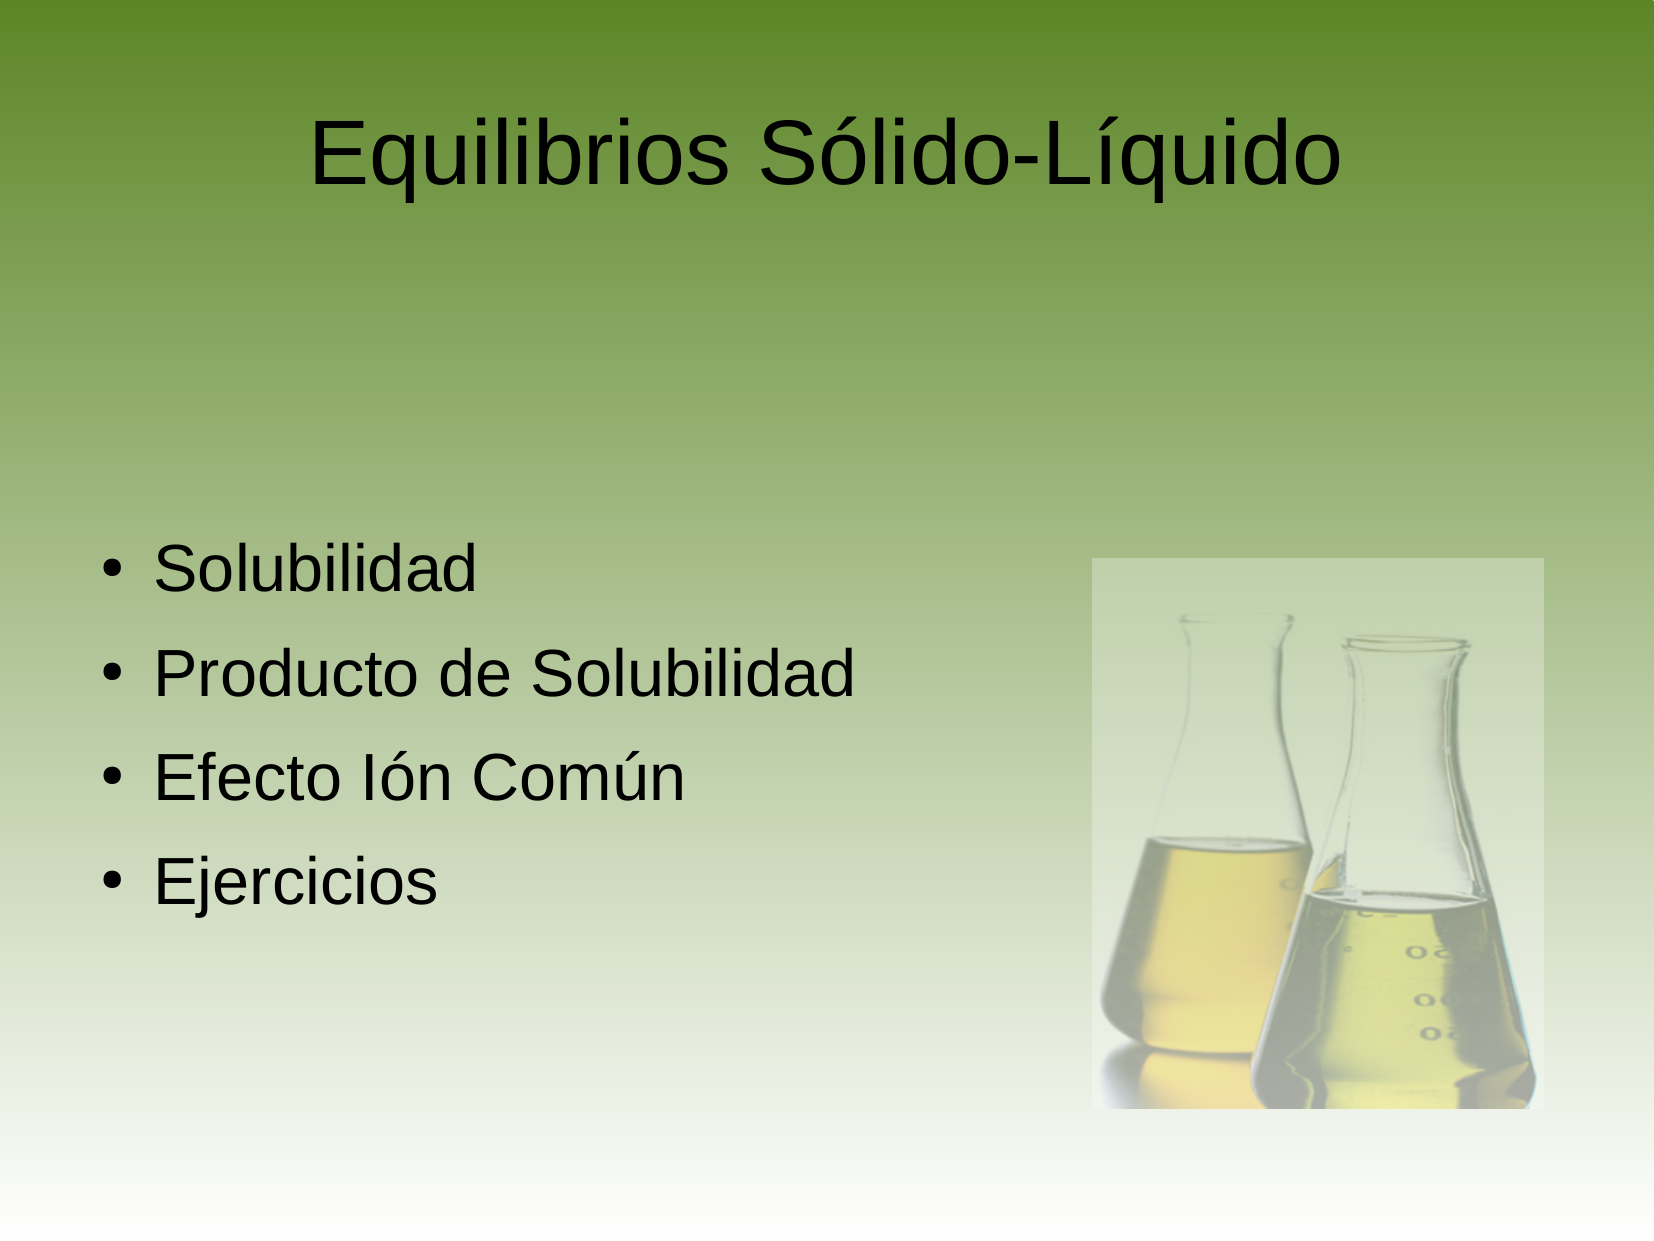

# Equilibrios Sólido-Líquido
Solubilidad
Producto de Solubilidad
Efecto Ión Común
Ejercicios